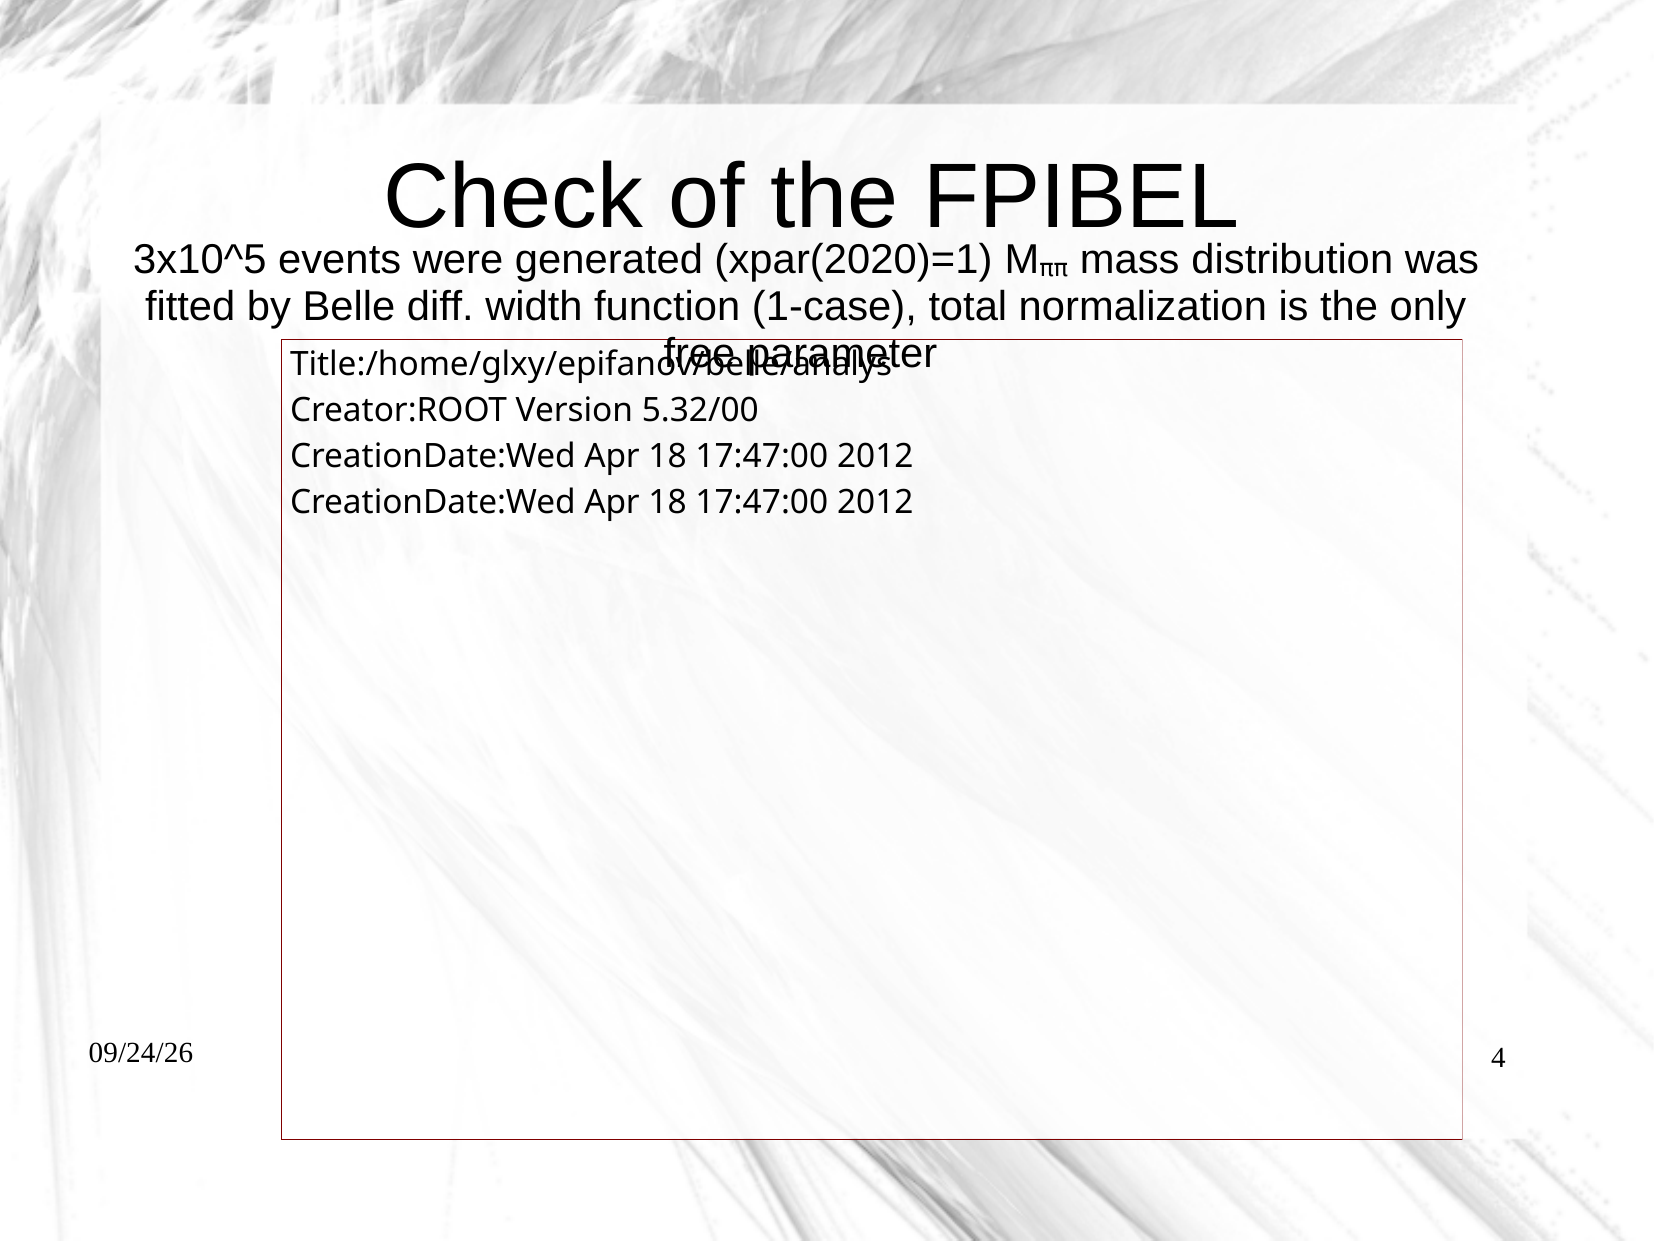

# Check of the FPIBEL
3x10^5 events were generated (xpar(2020)=1) Mππ mass distribution was fitted by Belle diff. width function (1-case), total normalization is the only free parameter
4